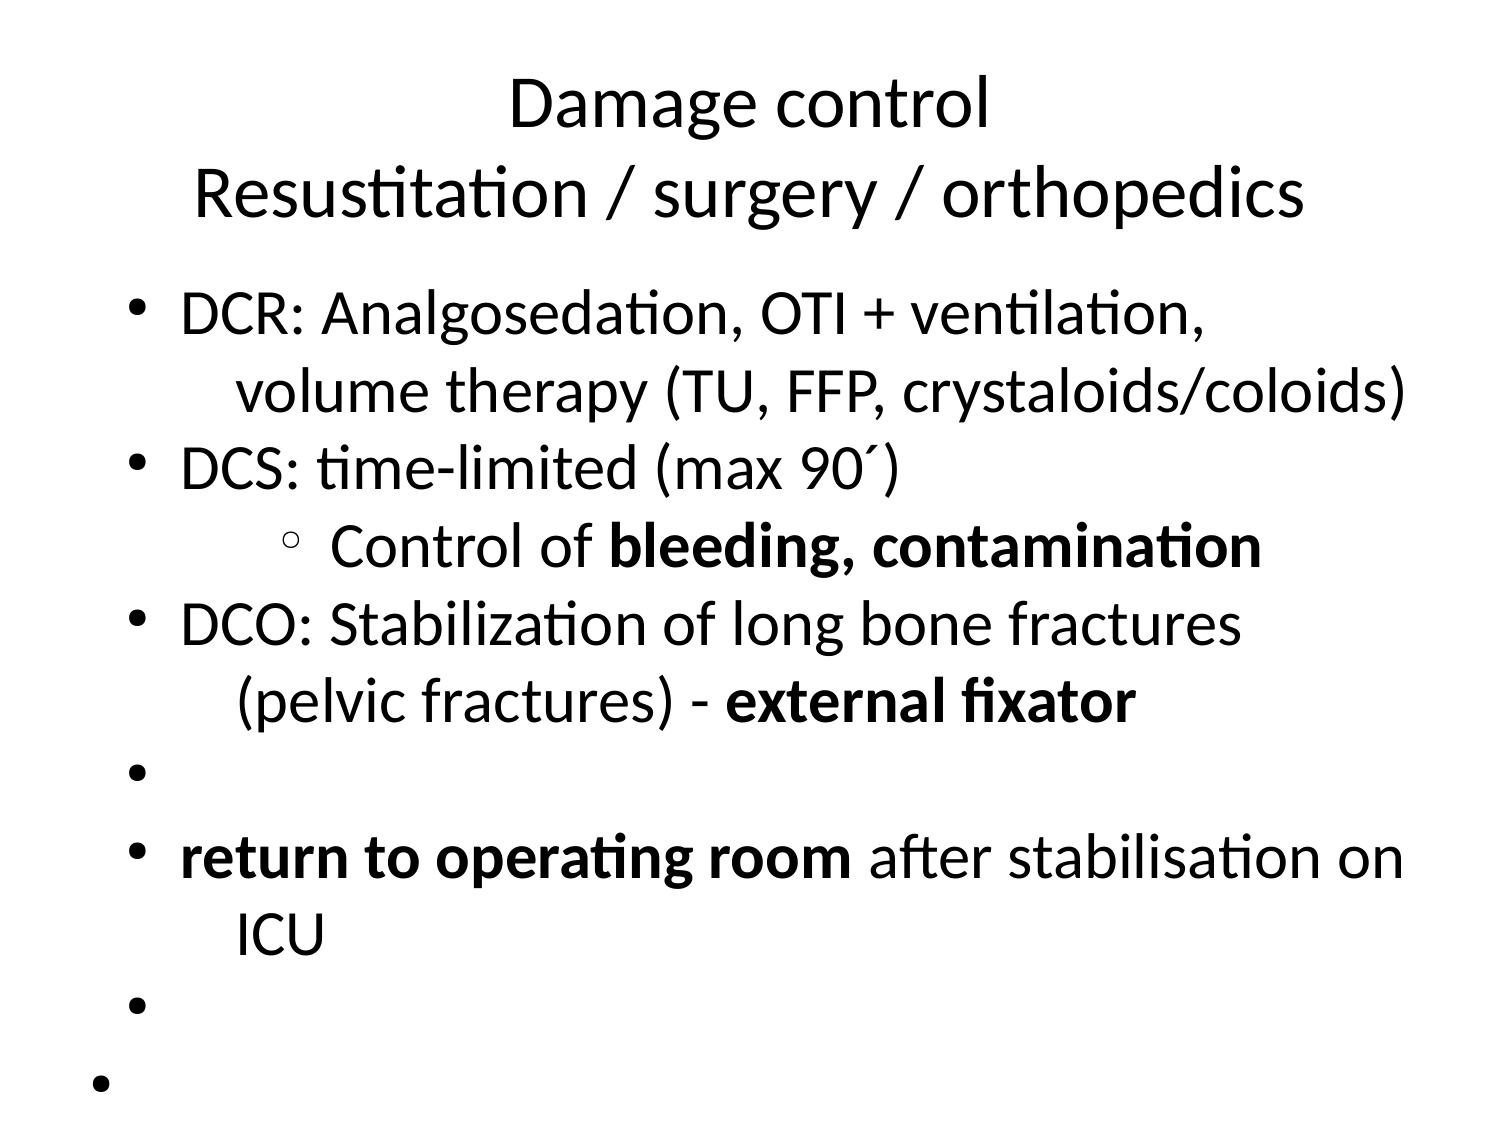

# Damage control Resustitation / surgery / orthopedics
DCR: Analgosedation, OTI + ventilation, volume therapy (TU, FFP, crystaloids/coloids)
DCS: time-limited (max 90´)
Control of bleeding, contamination
DCO: Stabilization of long bone fractures (pelvic fractures) - external fixator
return to operating room after stabilisation on ICU